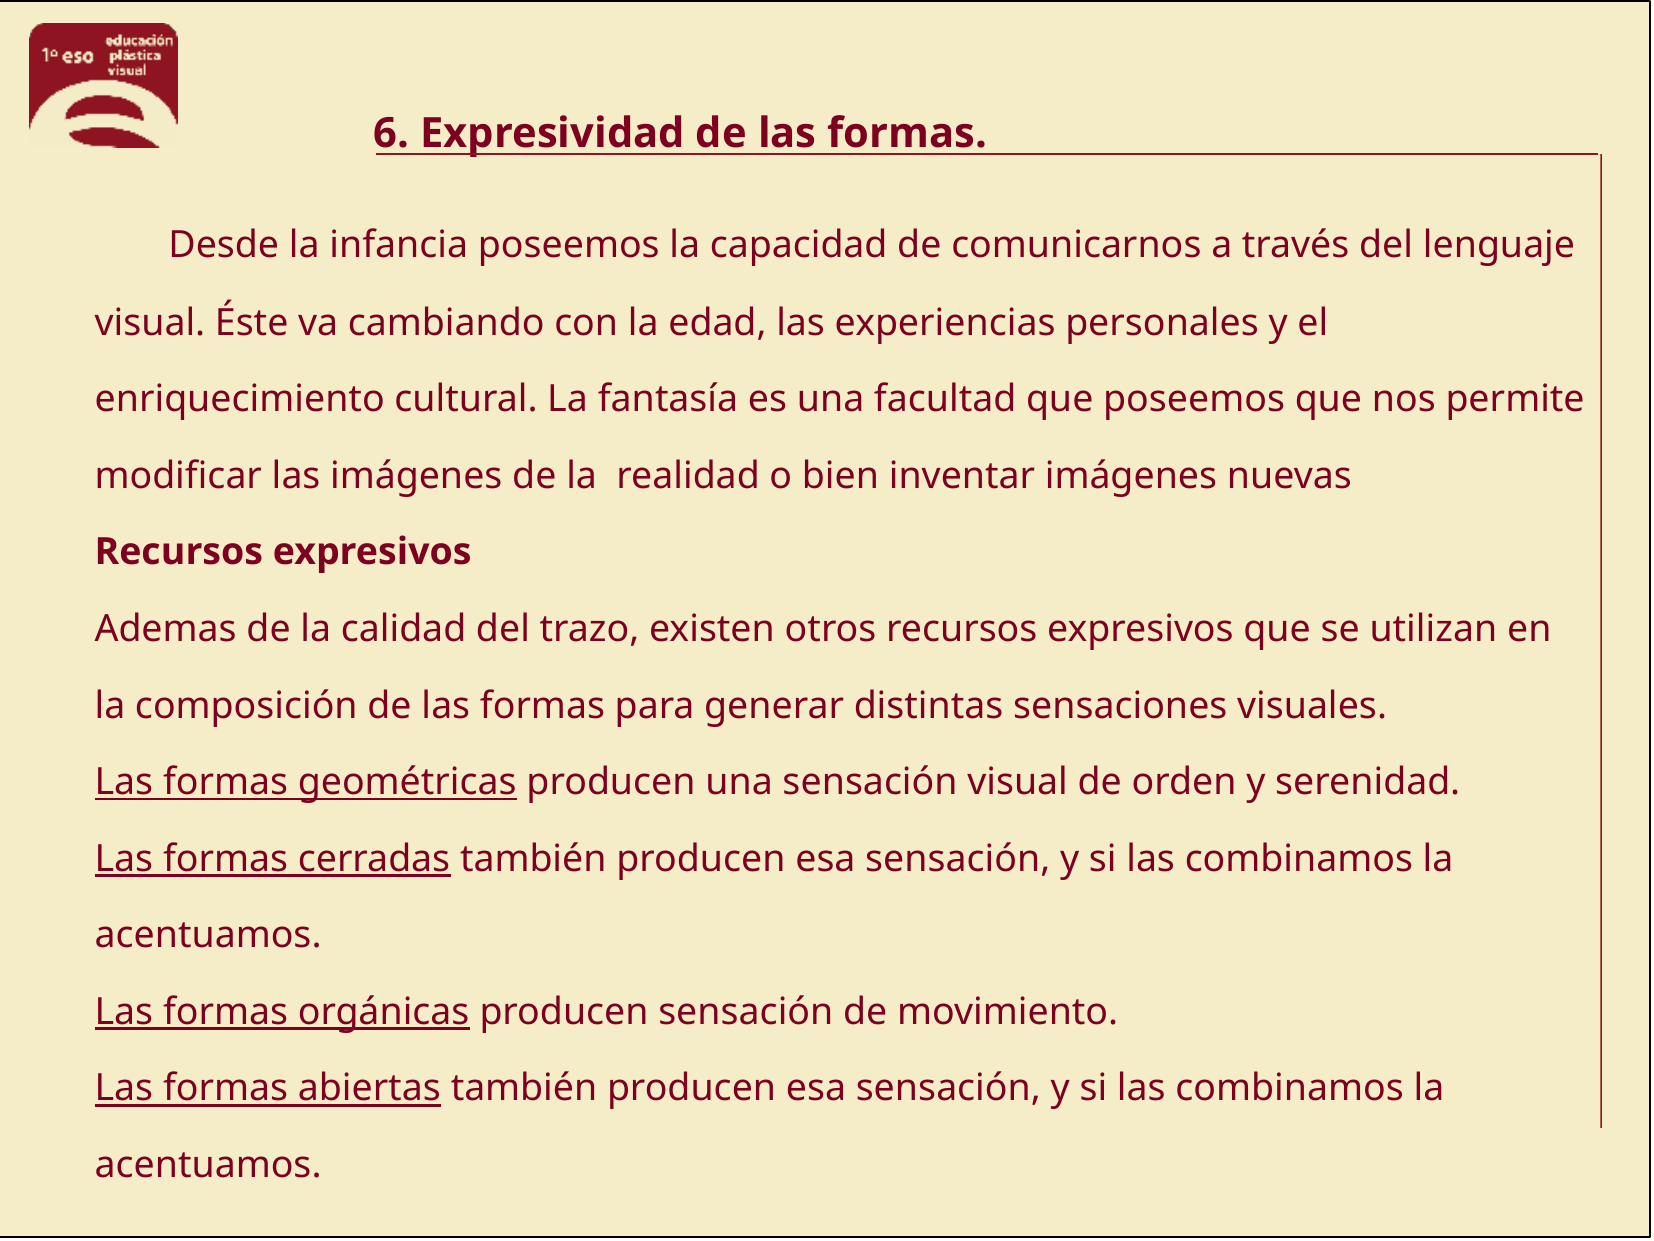

6. Expresividad de las formas.
	Desde la infancia poseemos la capacidad de comunicarnos a través del lenguaje visual. Éste va cambiando con la edad, las experiencias personales y el enriquecimiento cultural. La fantasía es una facultad que poseemos que nos permite modificar las imágenes de la realidad o bien inventar imágenes nuevas
Recursos expresivos
Ademas de la calidad del trazo, existen otros recursos expresivos que se utilizan en la composición de las formas para generar distintas sensaciones visuales.
Las formas geométricas producen una sensación visual de orden y serenidad.
Las formas cerradas también producen esa sensación, y si las combinamos la acentuamos.
Las formas orgánicas producen sensación de movimiento.
Las formas abiertas también producen esa sensación, y si las combinamos la acentuamos.
#